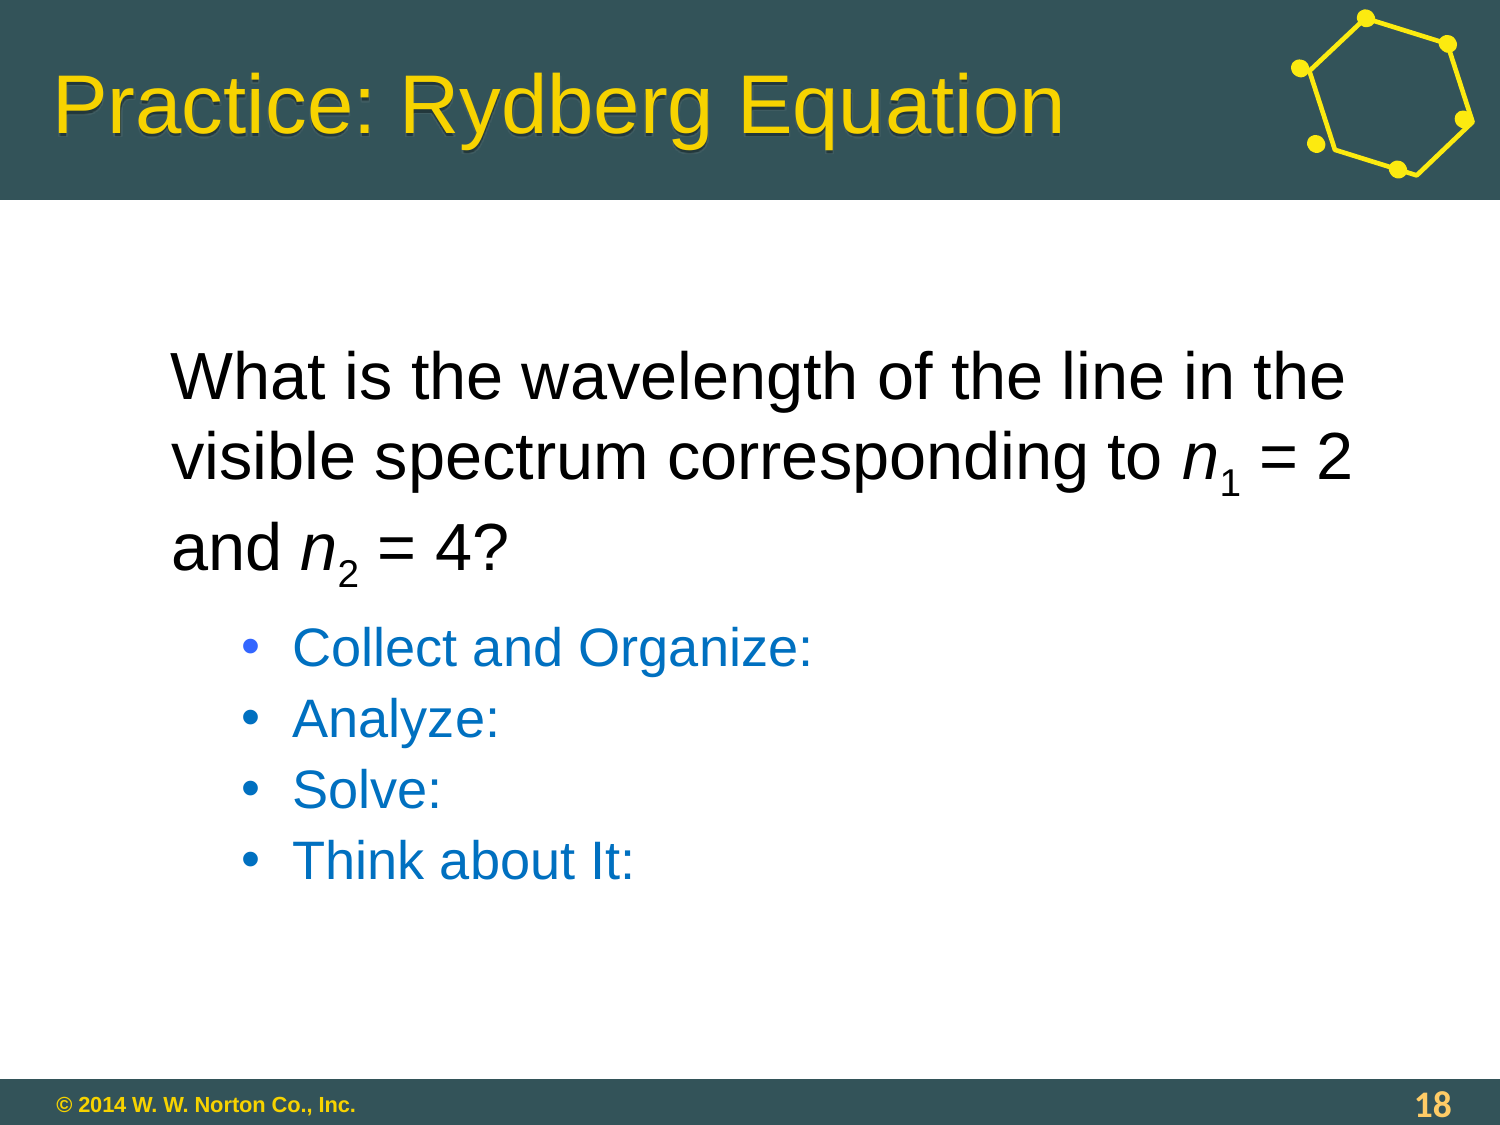

Practice: Rydberg Equation
# What is the wavelength of the line in the visible spectrum corresponding to n1 = 2 and n2 = 4?
 Collect and Organize:
 Analyze:
 Solve:
 Think about It: